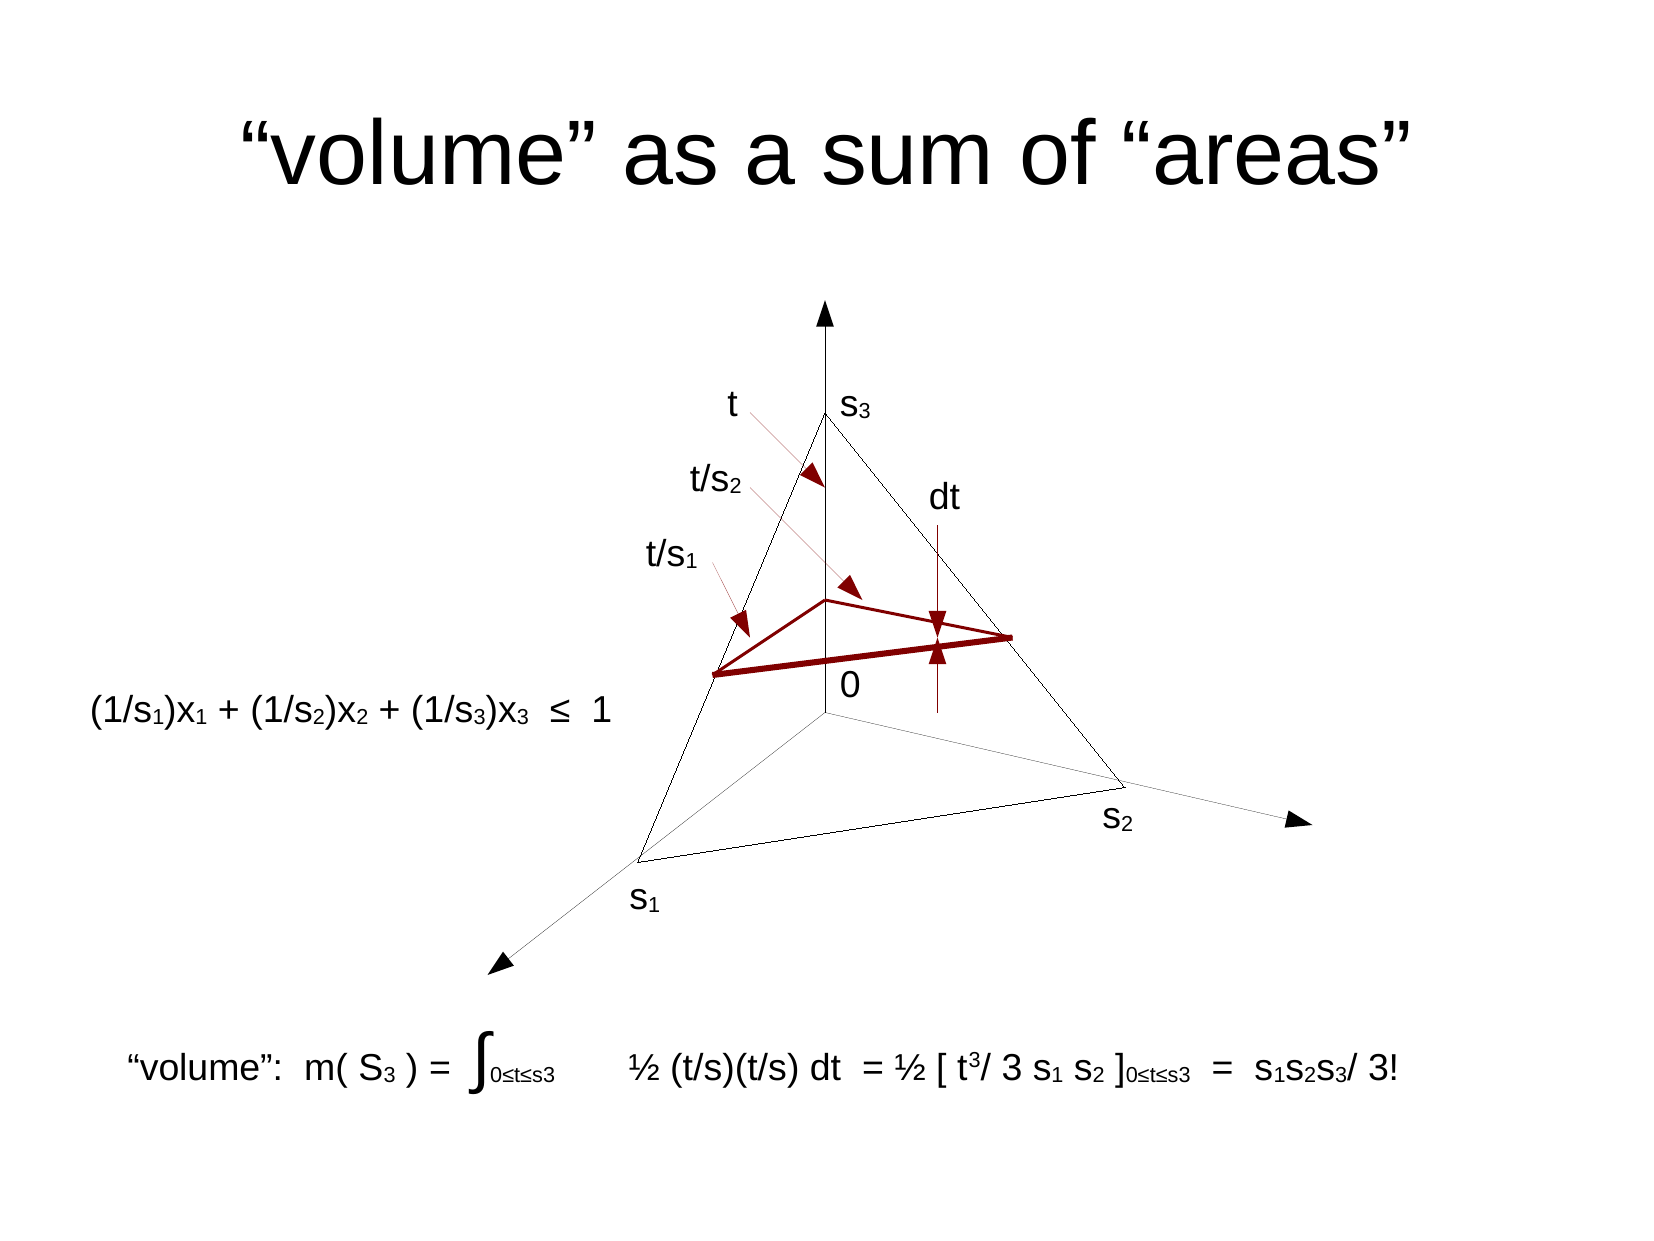

# “volume” as a sum of “areas”
t
s3
t/s2
dt
t/s1
0
(1/s1)x1 + (1/s2)x2 + (1/s3)x3 ≤ 1
s2
s1
“volume”: m( S3 ) = ∫0≤t≤s3 ½ (t/s)(t/s) dt = ½ [ t3/ 3 s1 s2 ]0≤t≤s3 = s1s2s3/ 3!